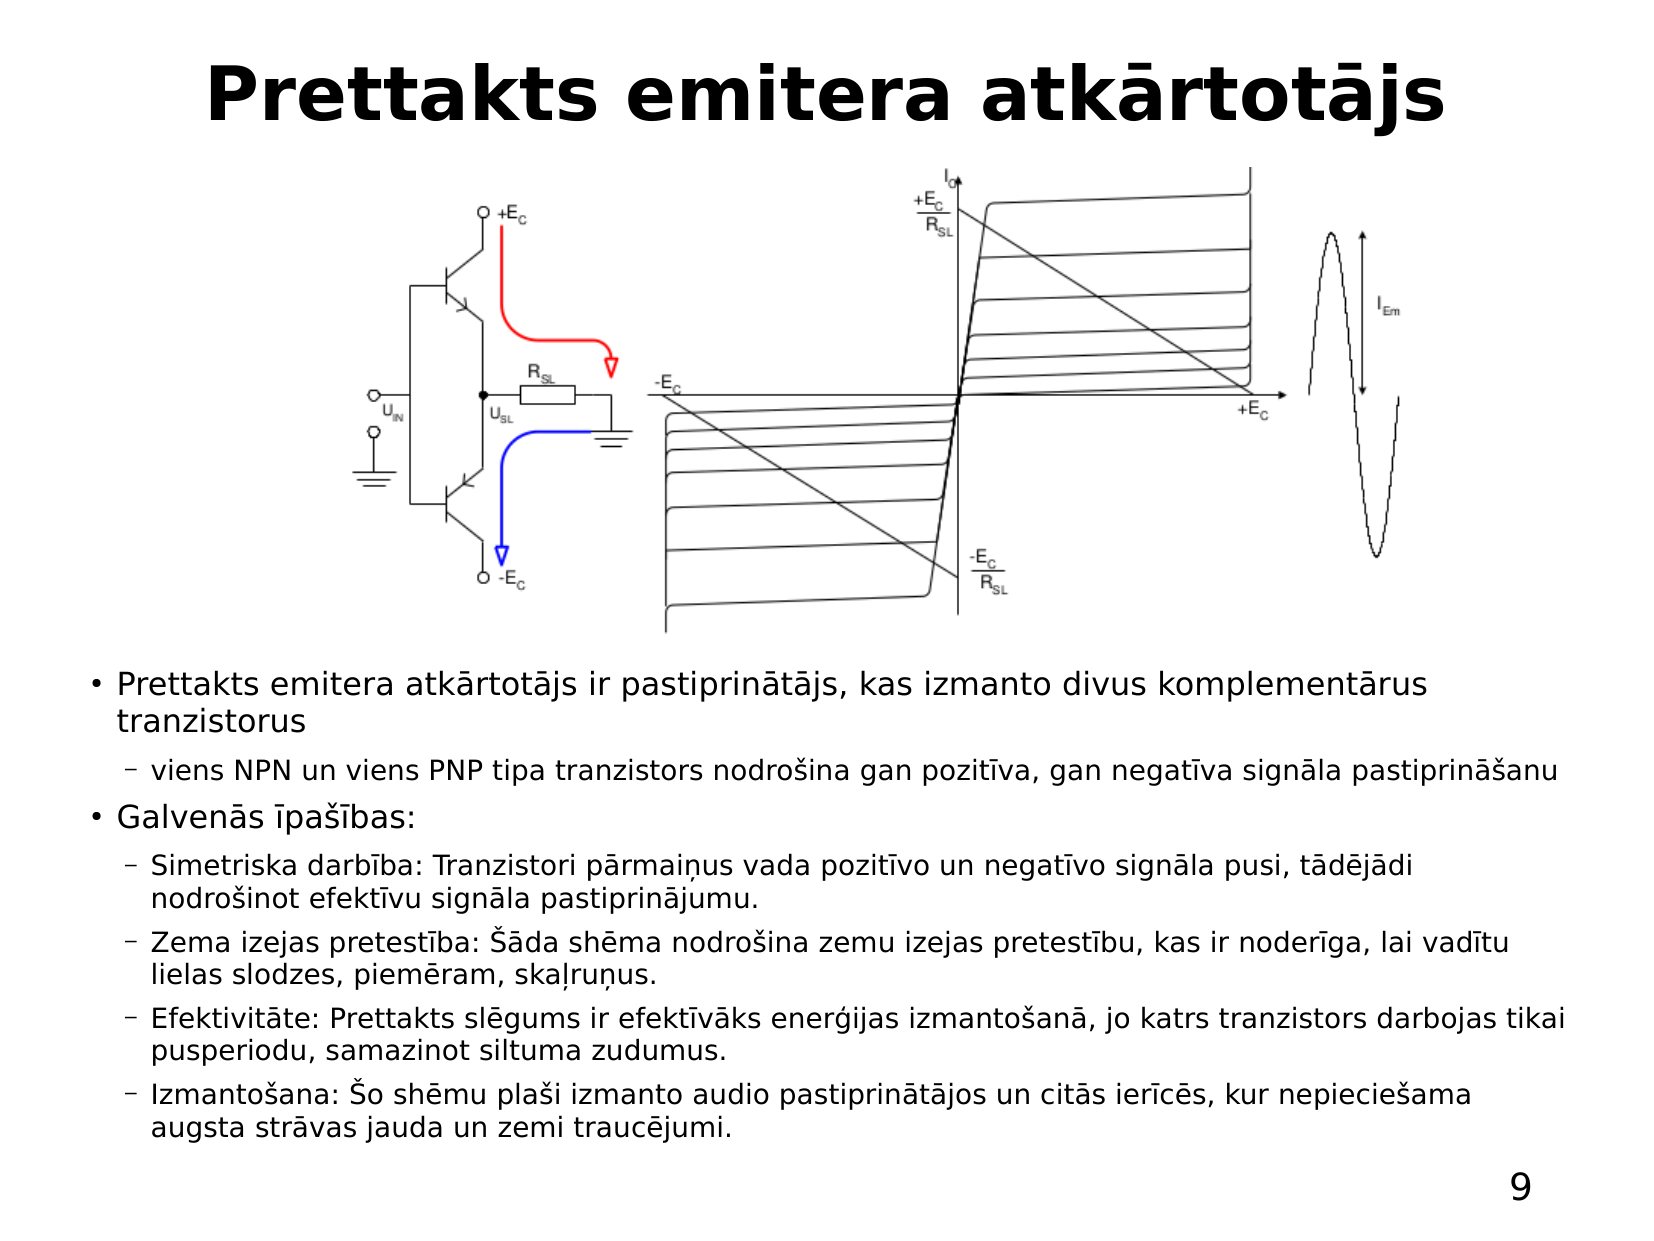

# Prettakts emitera atkārtotājs
Prettakts emitera atkārtotājs ir pastiprinātājs, kas izmanto divus komplementārus tranzistorus
viens NPN un viens PNP tipa tranzistors nodrošina gan pozitīva, gan negatīva signāla pastiprināšanu
Galvenās īpašības:
Simetriska darbība: Tranzistori pārmaiņus vada pozitīvo un negatīvo signāla pusi, tādējādi nodrošinot efektīvu signāla pastiprinājumu.
Zema izejas pretestība: Šāda shēma nodrošina zemu izejas pretestību, kas ir noderīga, lai vadītu lielas slodzes, piemēram, skaļruņus.
Efektivitāte: Prettakts slēgums ir efektīvāks enerģijas izmantošanā, jo katrs tranzistors darbojas tikai pusperiodu, samazinot siltuma zudumus.
Izmantošana: Šo shēmu plaši izmanto audio pastiprinātājos un citās ierīcēs, kur nepieciešama augsta strāvas jauda un zemi traucējumi.